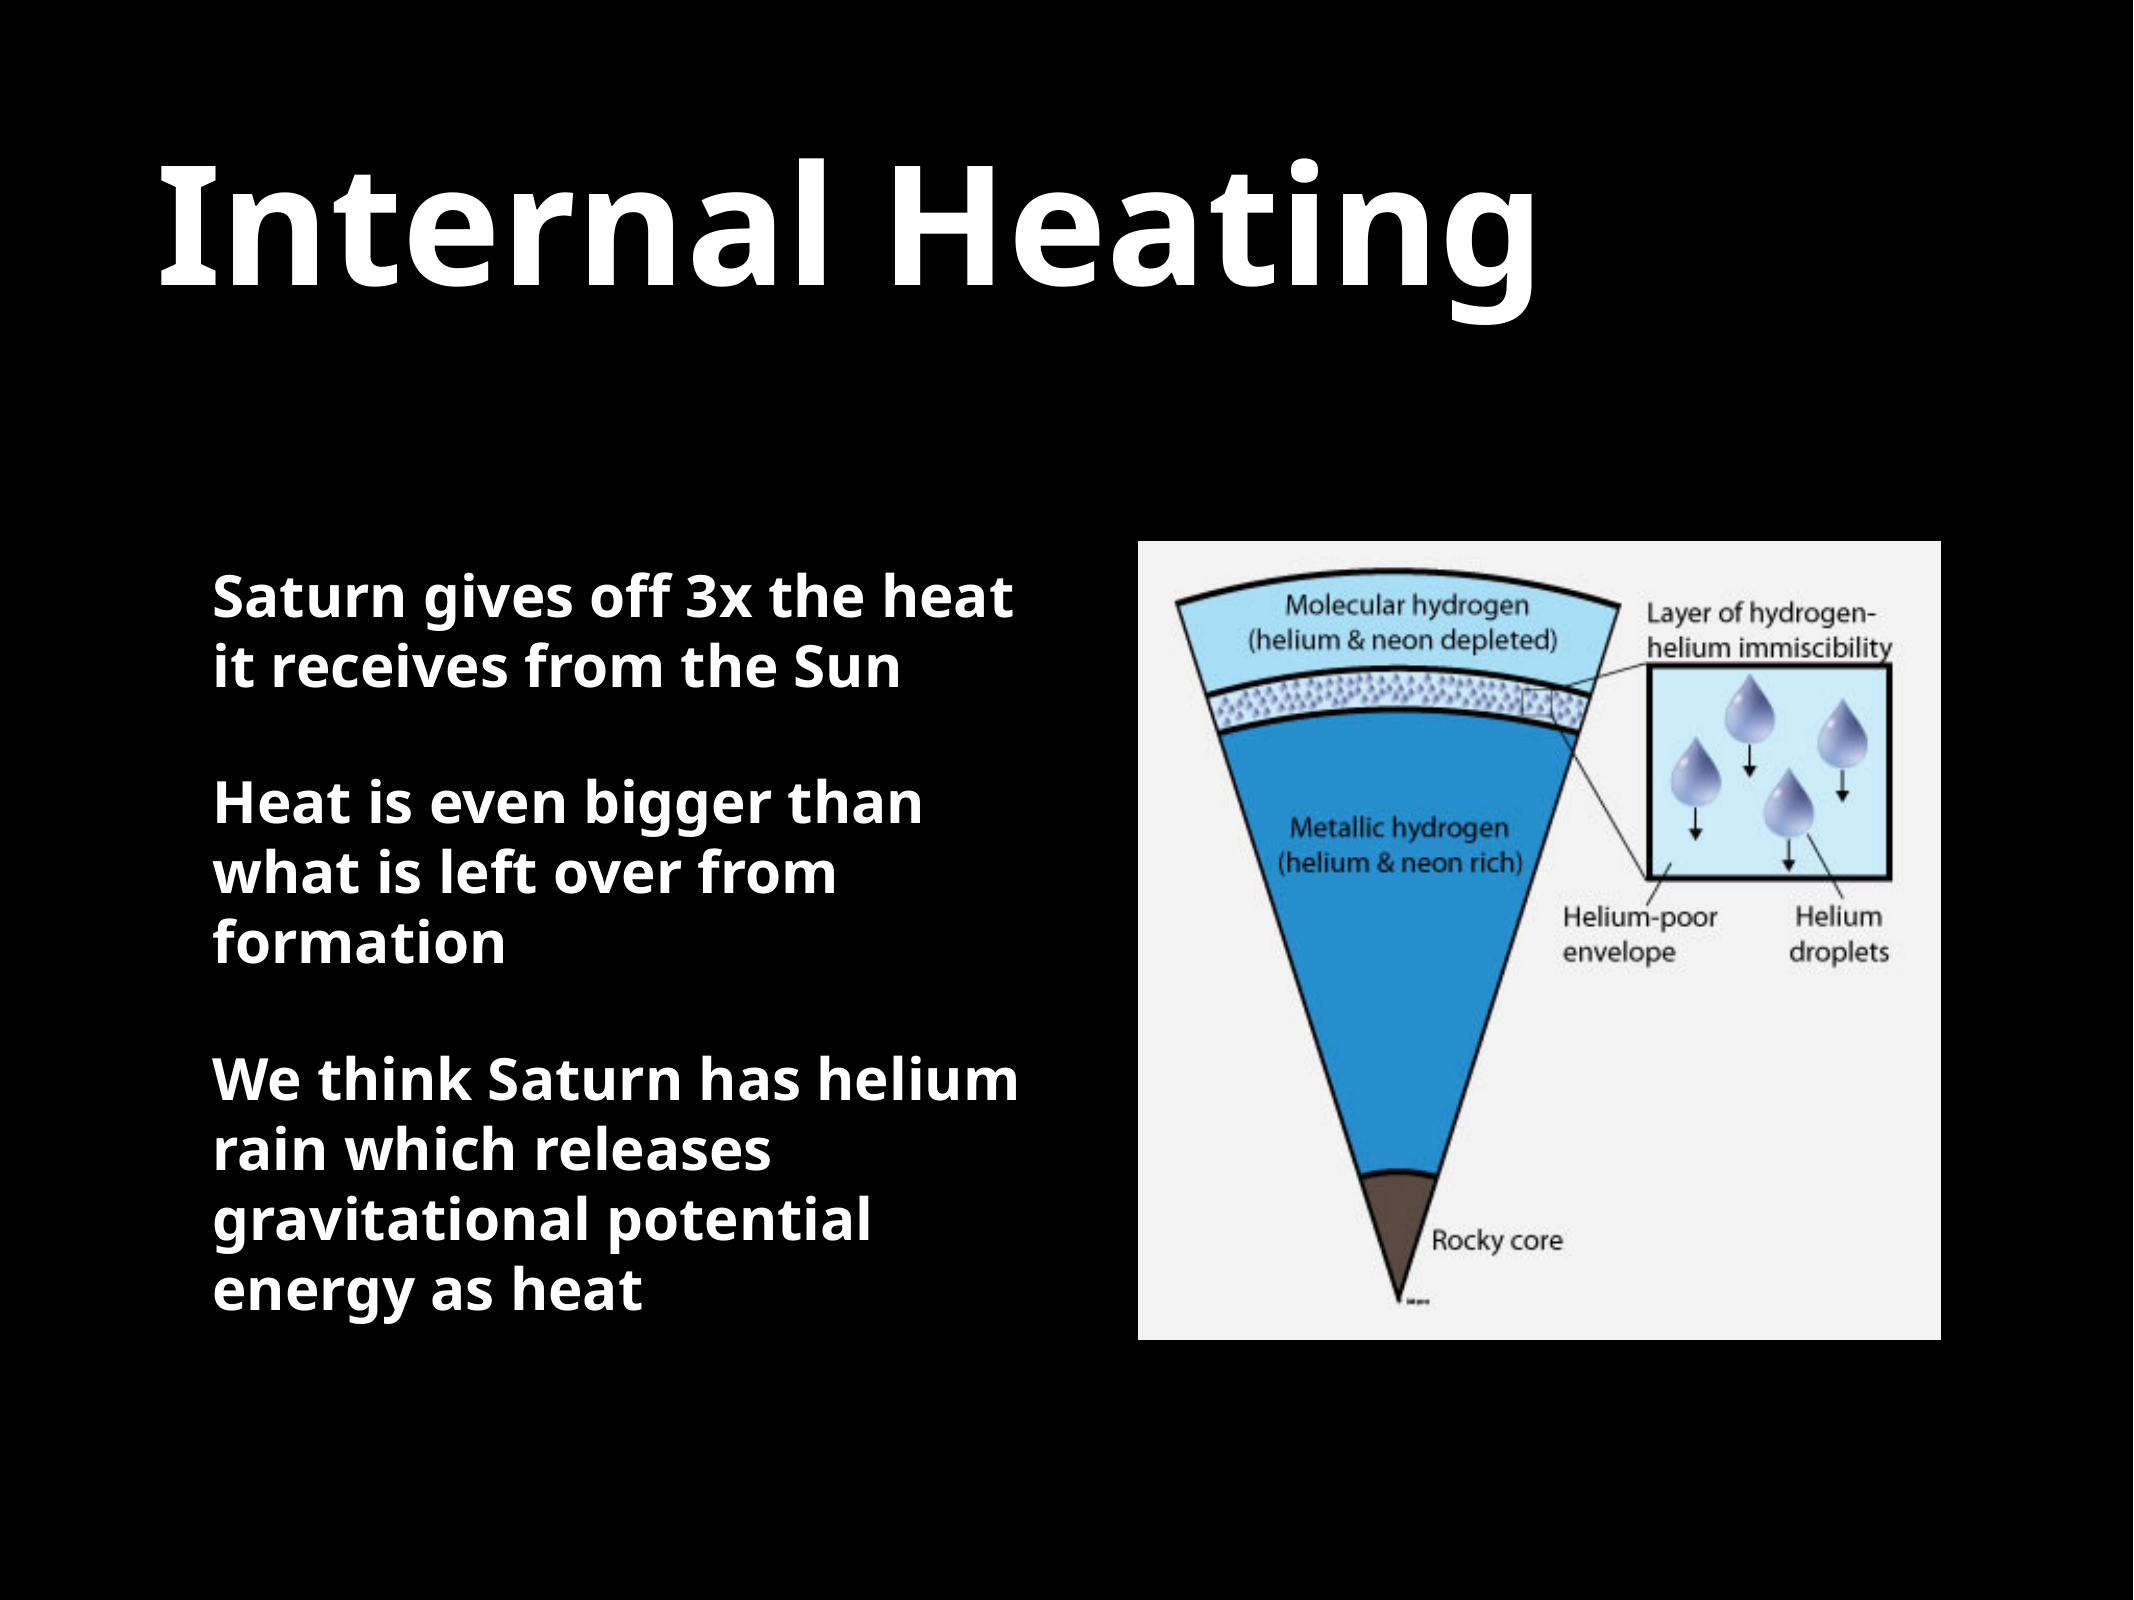

# Internal Heating
Saturn gives off 3x the heat it receives from the Sun
Heat is even bigger than what is left over from formation
We think Saturn has helium rain which releases gravitational potential energy as heat